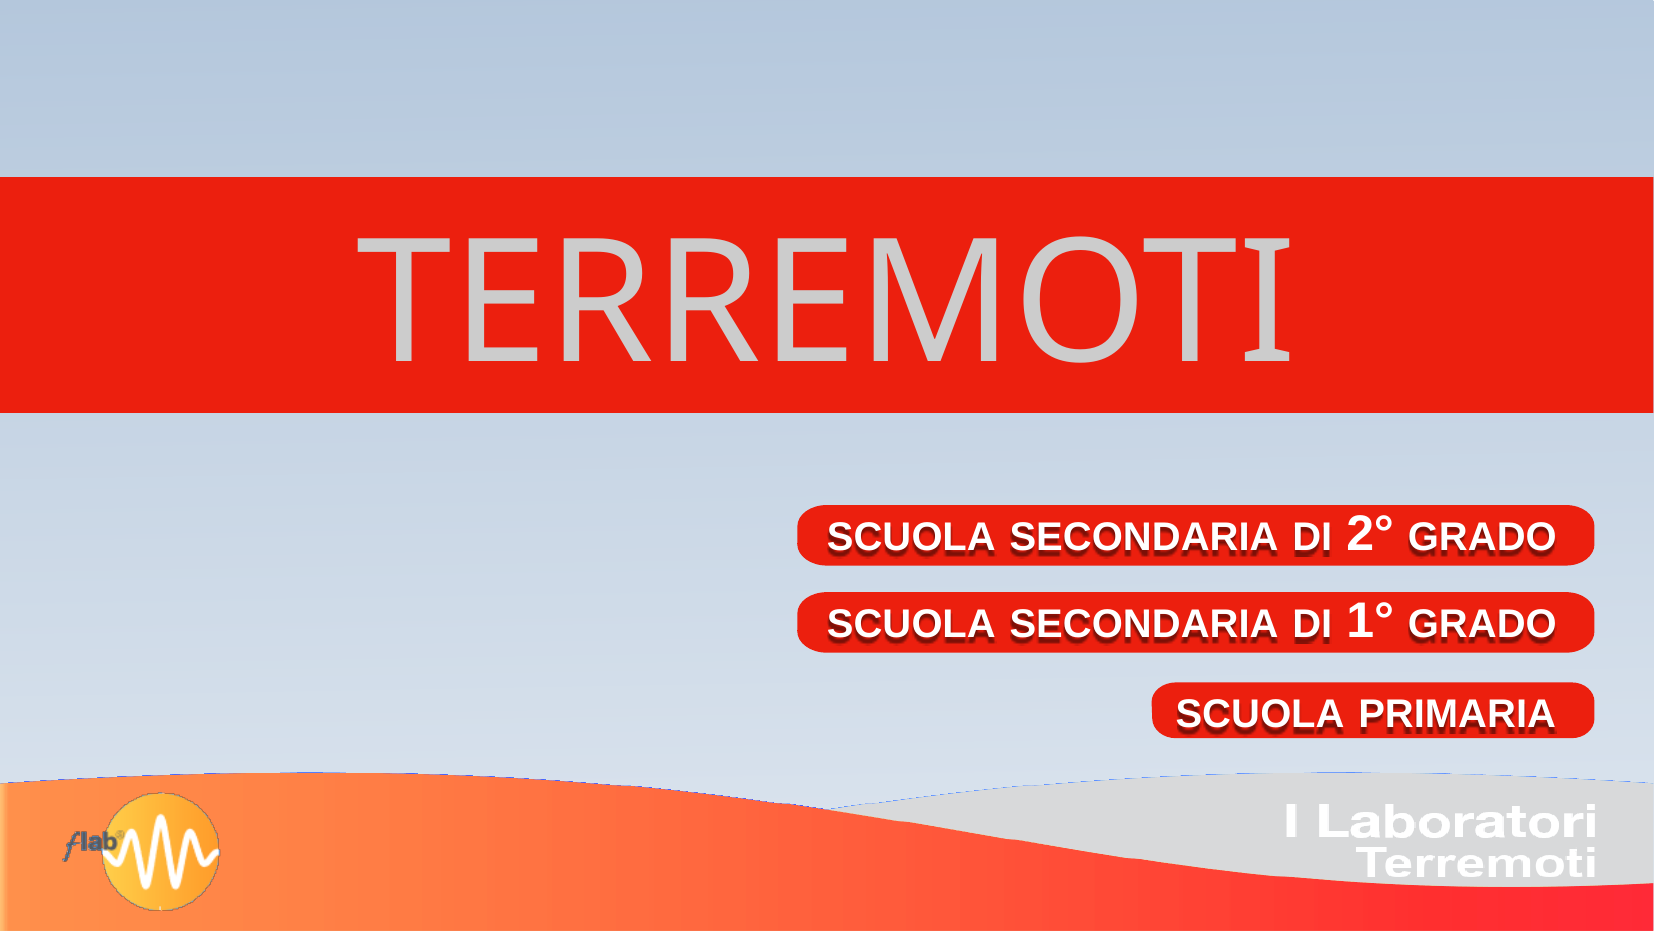

TERREMOTI
 2°
SCUOLA
SECONDARIA
DI
GRADO
 1°
SCUOLA
SECONDARIA
DI
GRADO
SCUOLA
PRIMARIA